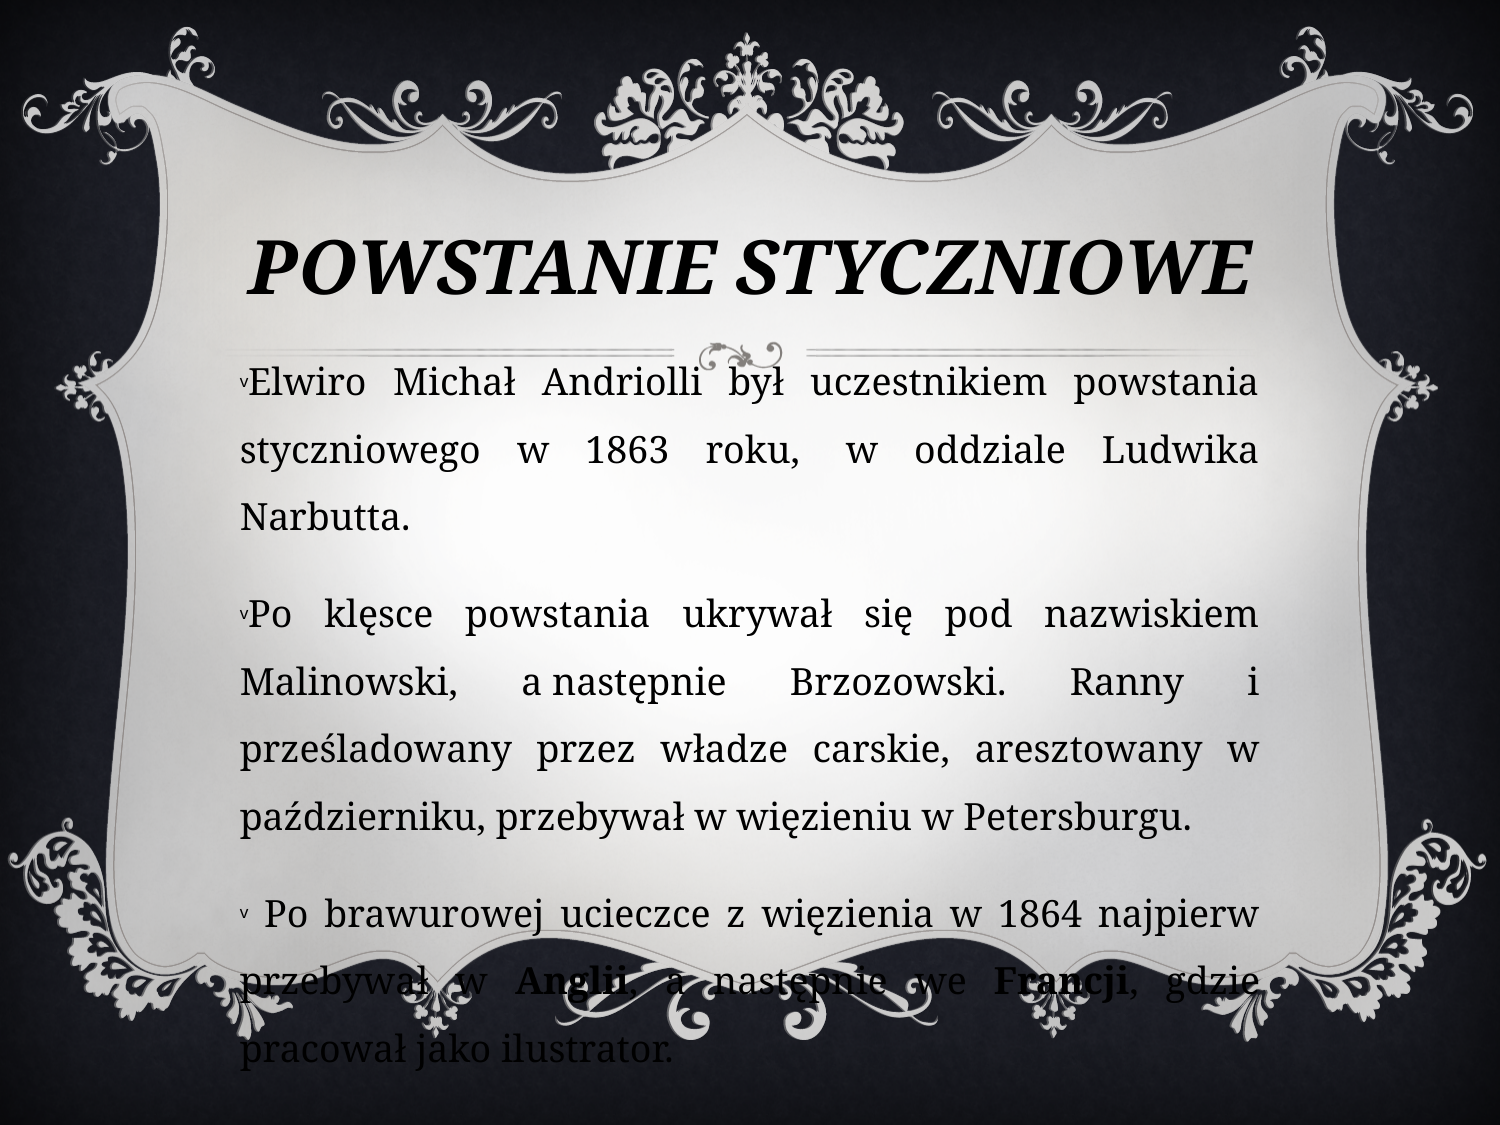

# POWSTANIE STYCZNIOWE
Elwiro Michał Andriolli był uczestnikiem powstania styczniowego w 1863 roku,  w oddziale Ludwika Narbutta.
Po klęsce powstania ukrywał się pod nazwiskiem Malinowski, a następnie Brzozowski. Ranny i prześladowany przez władze carskie, aresztowany w październiku, przebywał w więzieniu w Petersburgu.
 Po brawurowej ucieczce z więzienia w 1864 najpierw przebywał w Anglii, a następnie we Francji, gdzie pracował jako ilustrator.